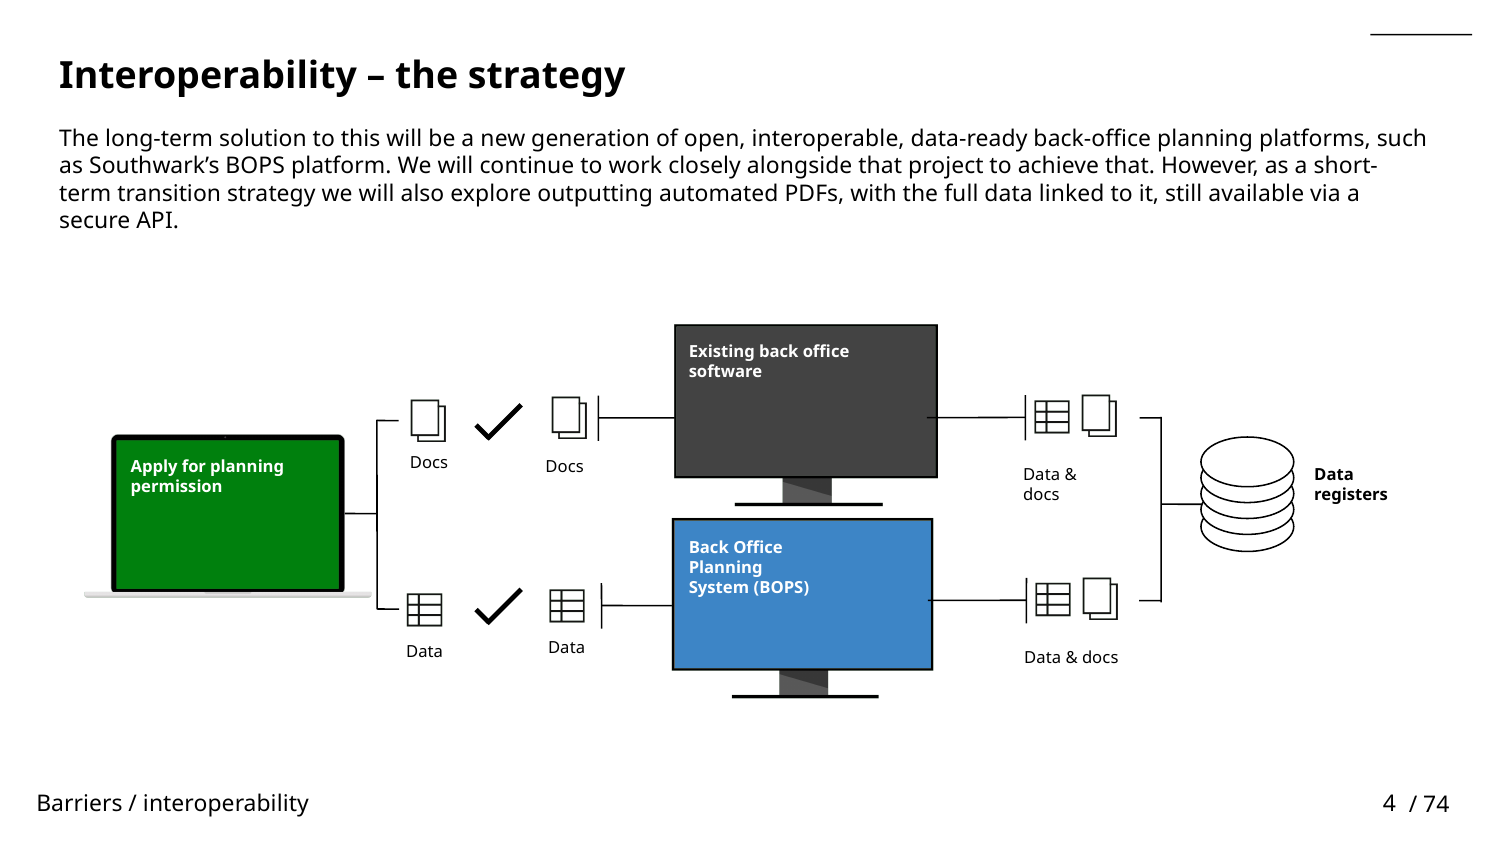

Interoperability – the strategy
The long-term solution to this will be a new generation of open, interoperable, data-ready back-office planning platforms, such as Southwark’s BOPS platform. We will continue to work closely alongside that project to achieve that. However, as a short-term transition strategy we will also explore outputting automated PDFs, with the full data linked to it, still available via a secure API.
Existing back office software
Existing back office software
Docs
Docs
Apply for planning permission
Data
registers
Data & docs
Back Office Planning System (BOPS)
Data
Data
Data & docs
# Barriers / interoperability